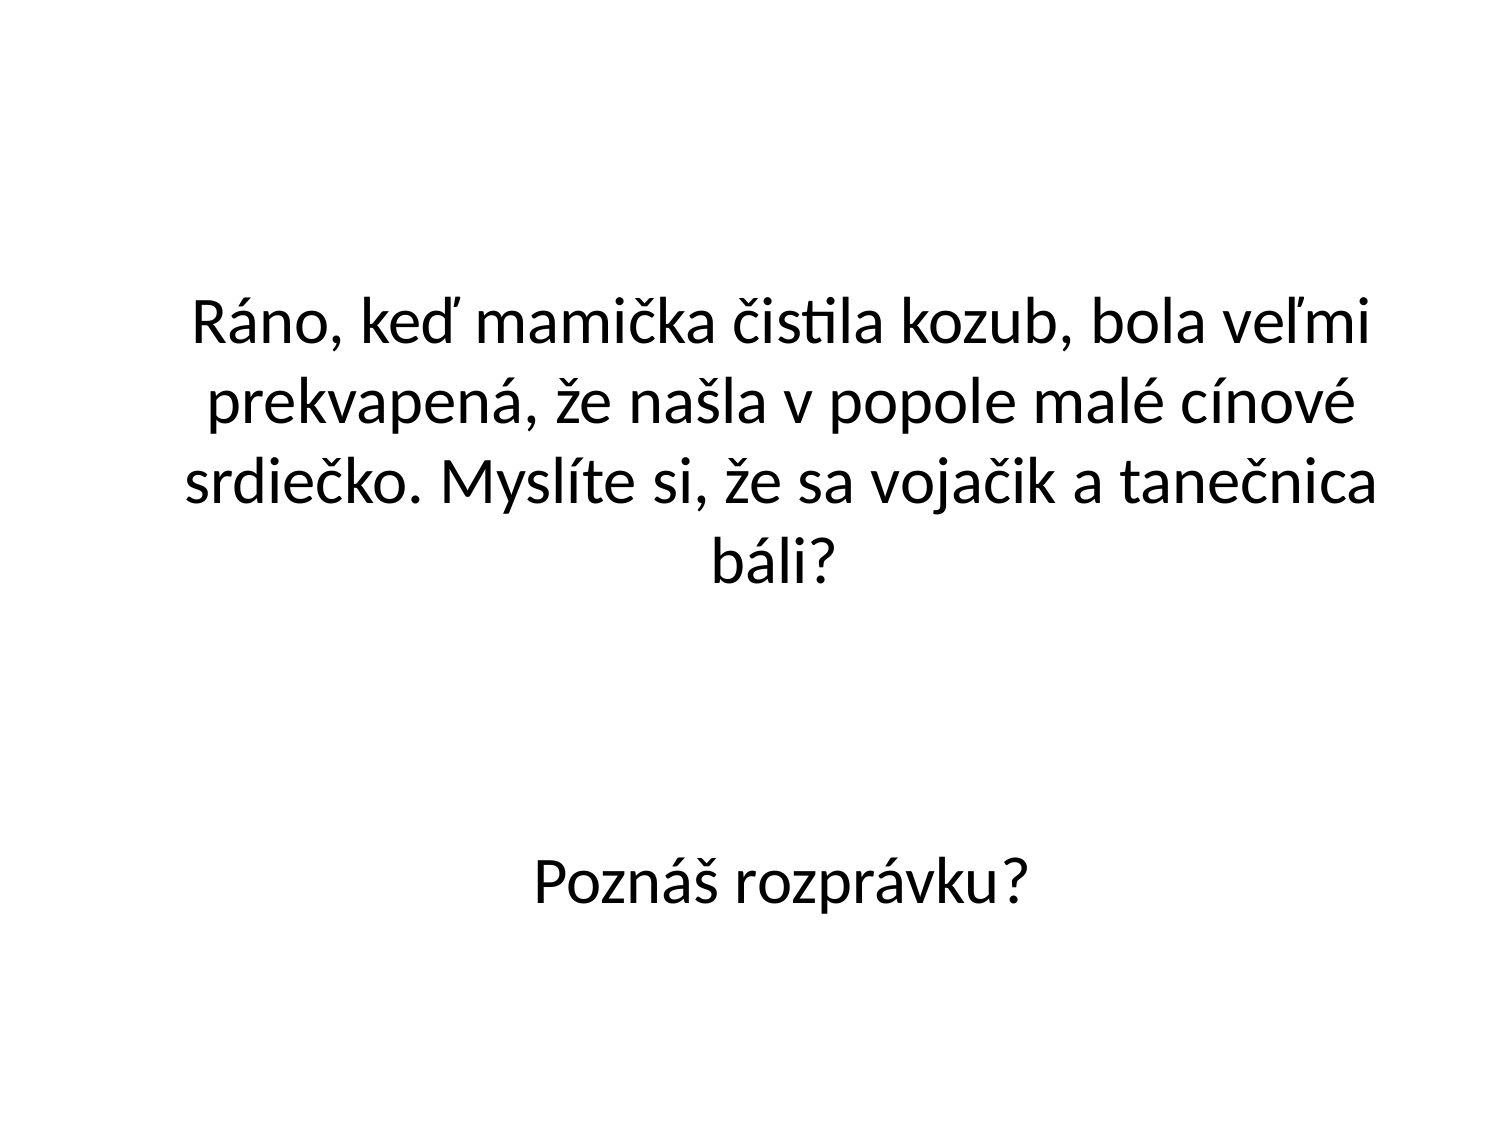

#
Ráno, keď mamička čistila kozub, bola veľmi prekvapená, že našla v popole malé cínové srdiečko. Myslíte si, že sa vojačik a tanečnica báli?
Poznáš rozprávku?